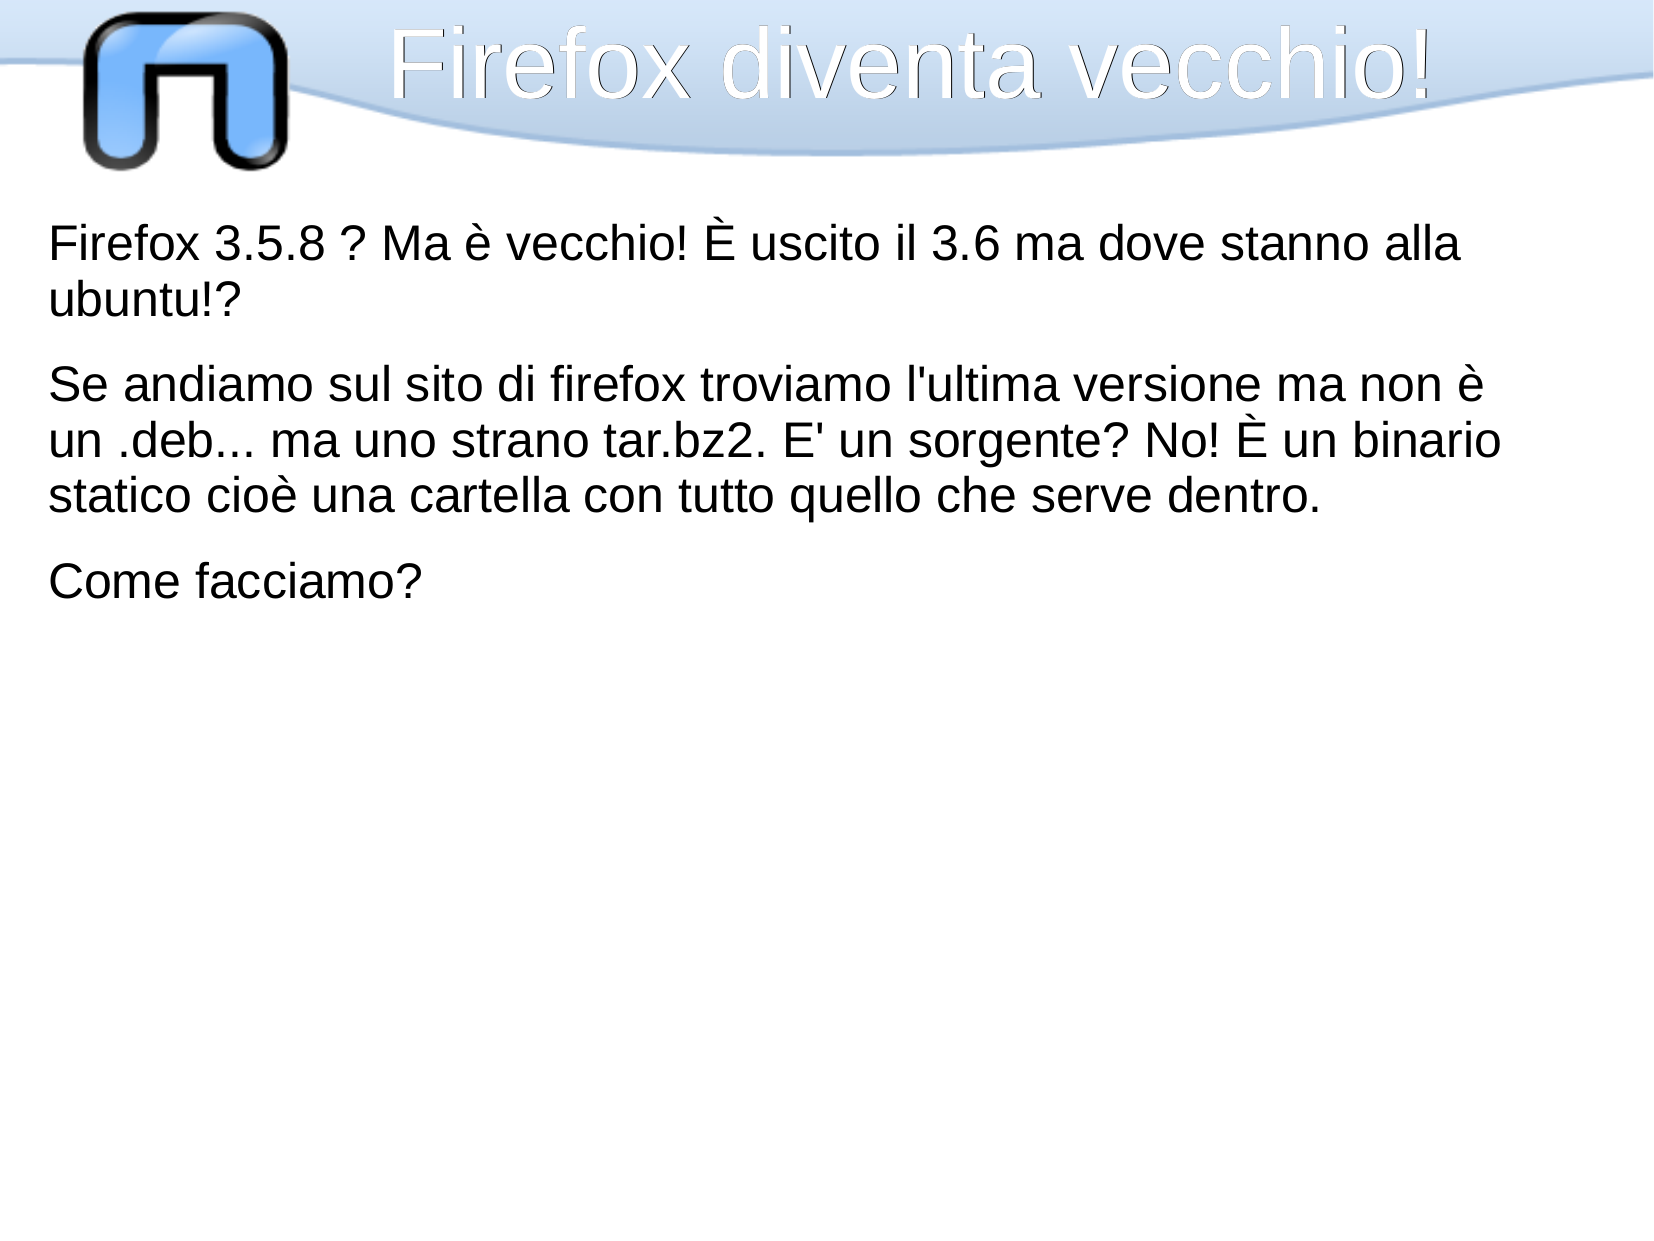

Firefox diventa vecchio!
# Firefox 3.5.8 ? Ma è vecchio! È uscito il 3.6 ma dove stanno alla ubuntu!?
Se andiamo sul sito di firefox troviamo l'ultima versione ma non è un .deb... ma uno strano tar.bz2. E' un sorgente? No! È un binario statico cioè una cartella con tutto quello che serve dentro.
Come facciamo?